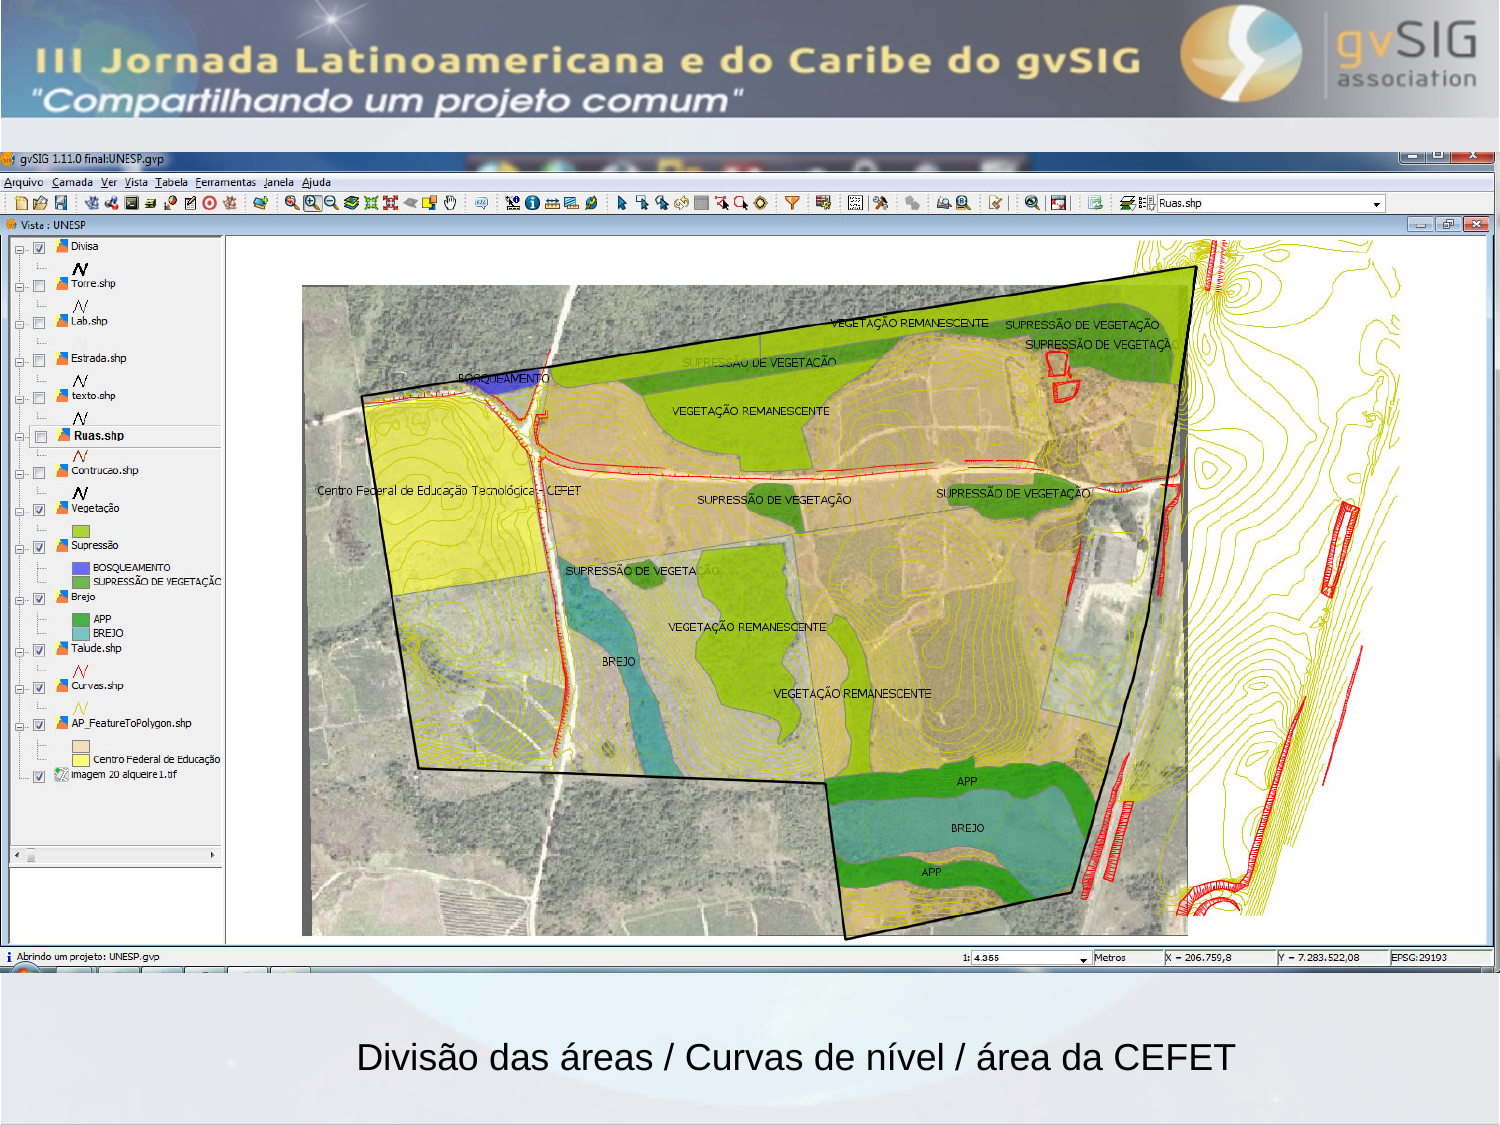

Divisão das áreas / Curvas de nível / área da CEFET